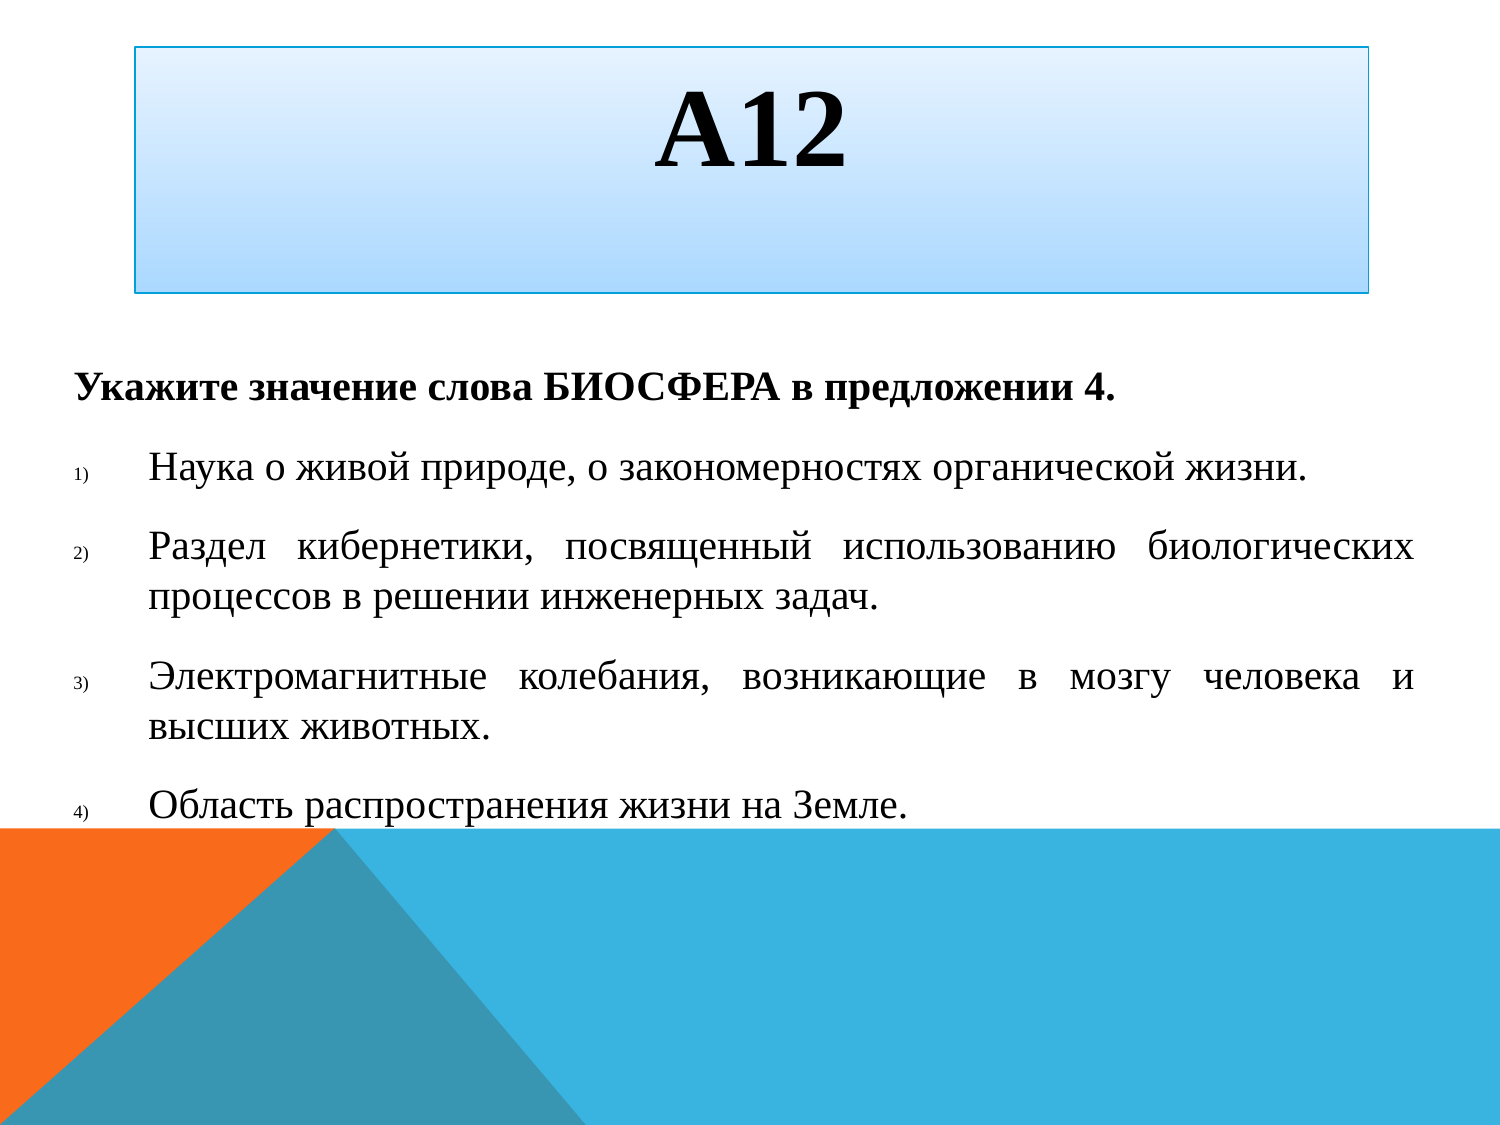

# А12
Укажите значение слова БИОСФЕРА в предложении 4.
Наука о живой природе, о закономерностях органической жизни.
Раздел кибернетики, посвященный использованию биологических процессов в решении инженерных задач.
Электромагнитные колебания, возникающие в мозгу человека и высших животных.
Область распространения жизни на Земле.